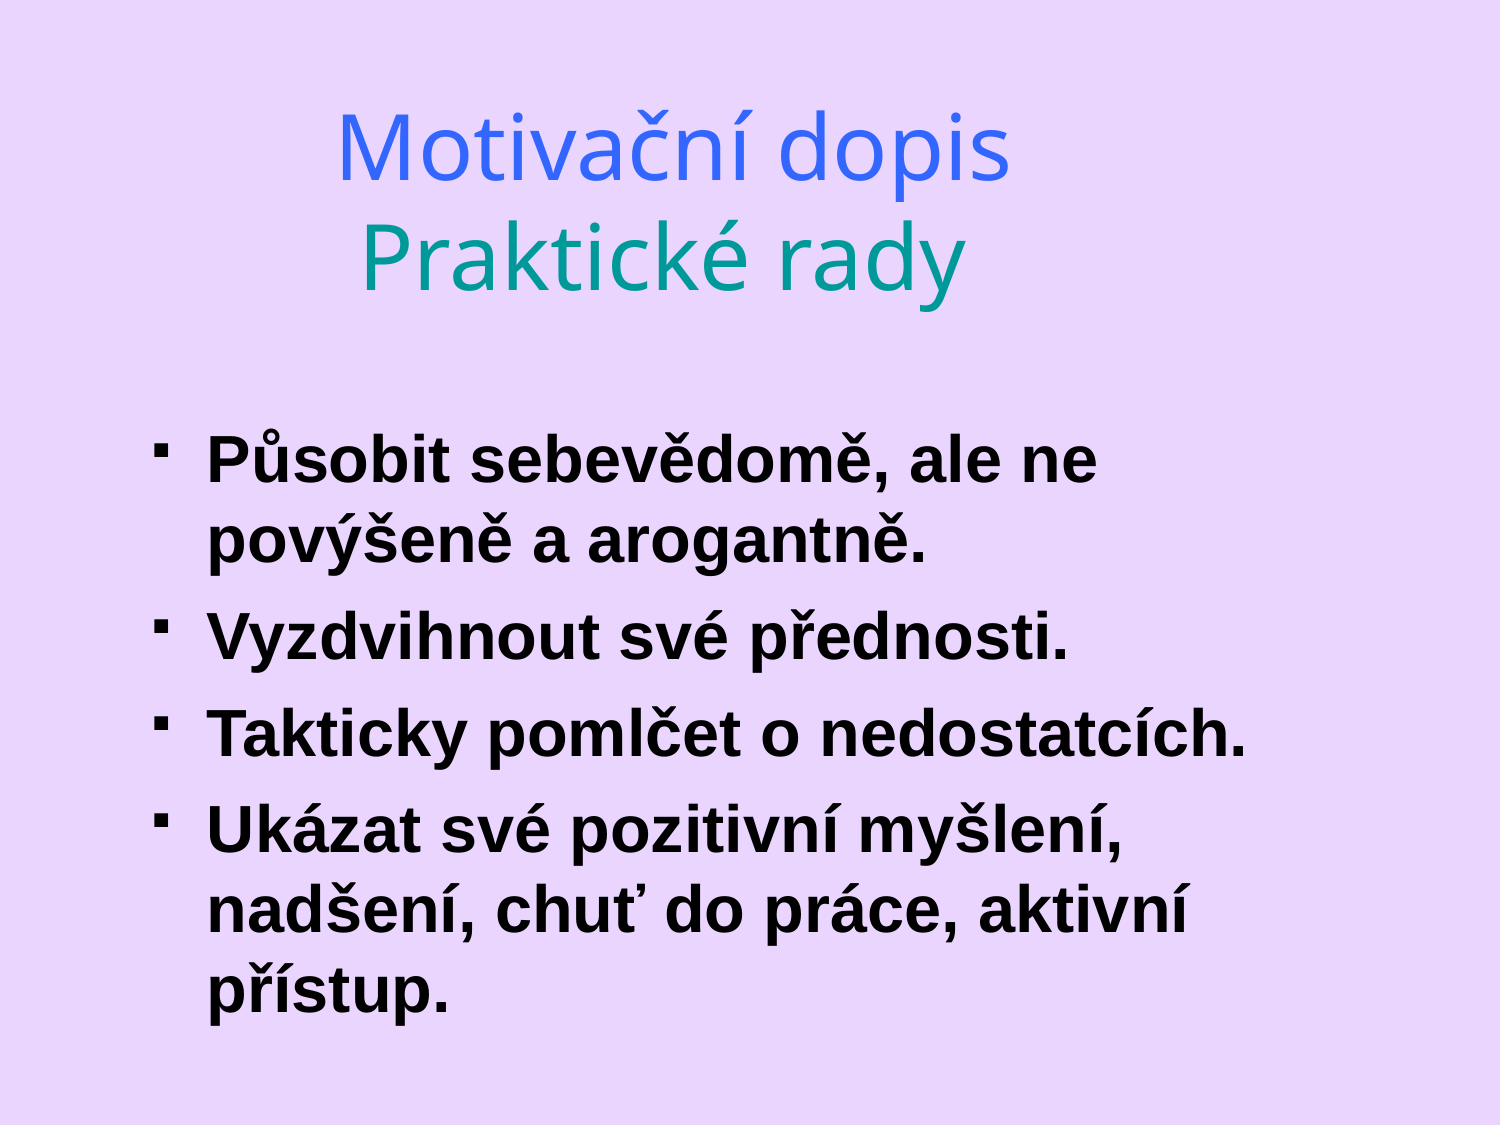

# Motivační dopis Praktické rady
Působit sebevědomě, ale ne povýšeně a arogantně.
Vyzdvihnout své přednosti.
Takticky pomlčet o nedostatcích.
Ukázat své pozitivní myšlení, nadšení, chuť do práce, aktivní přístup.